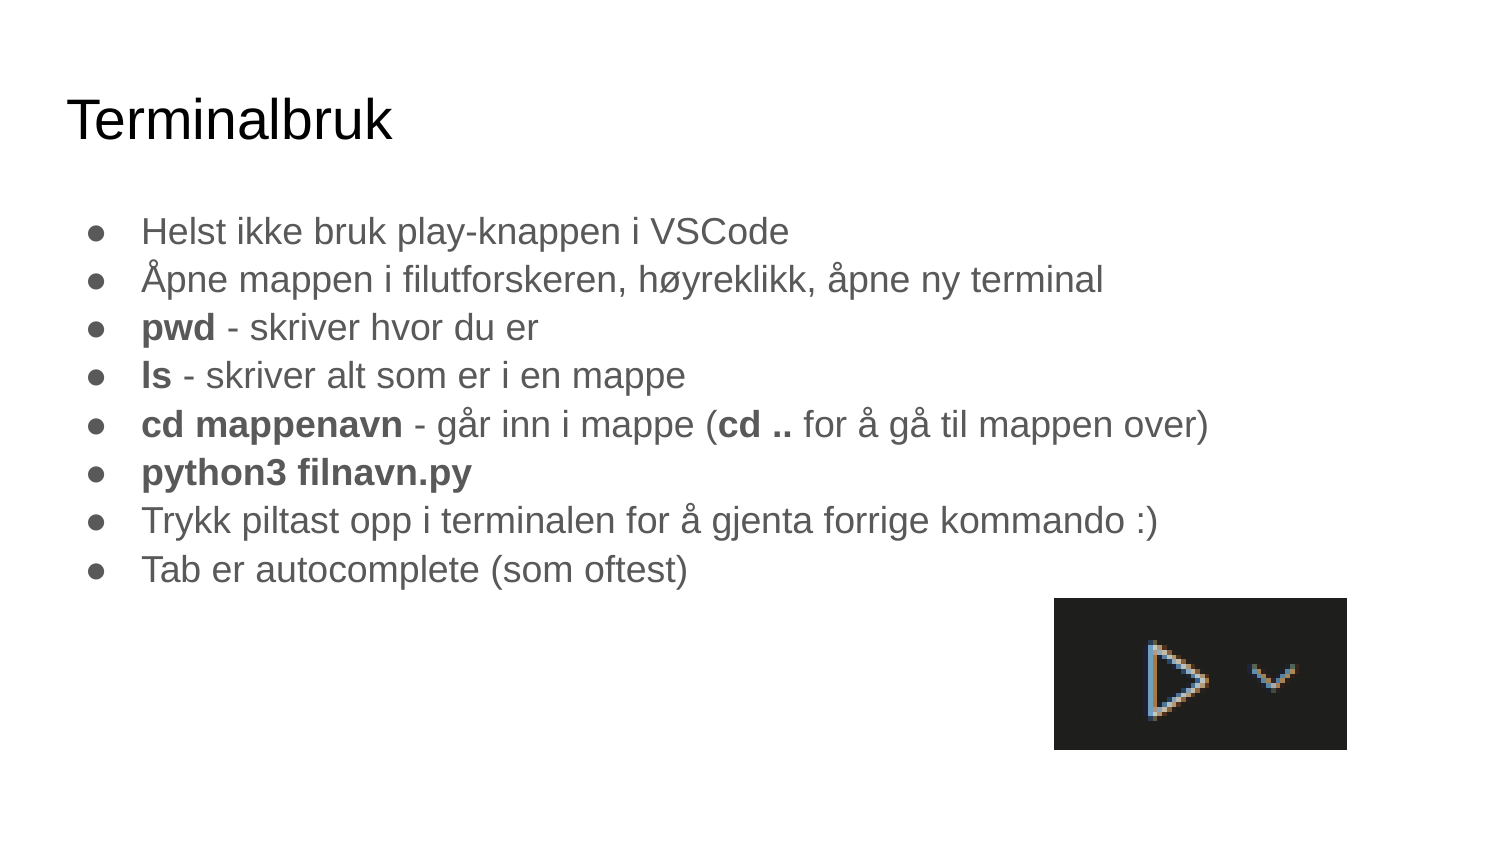

# Terminalbruk
Helst ikke bruk play-knappen i VSCode
Åpne mappen i filutforskeren, høyreklikk, åpne ny terminal
pwd - skriver hvor du er
ls - skriver alt som er i en mappe
cd mappenavn - går inn i mappe (cd .. for å gå til mappen over)
python3 filnavn.py
Trykk piltast opp i terminalen for å gjenta forrige kommando :)
Tab er autocomplete (som oftest)